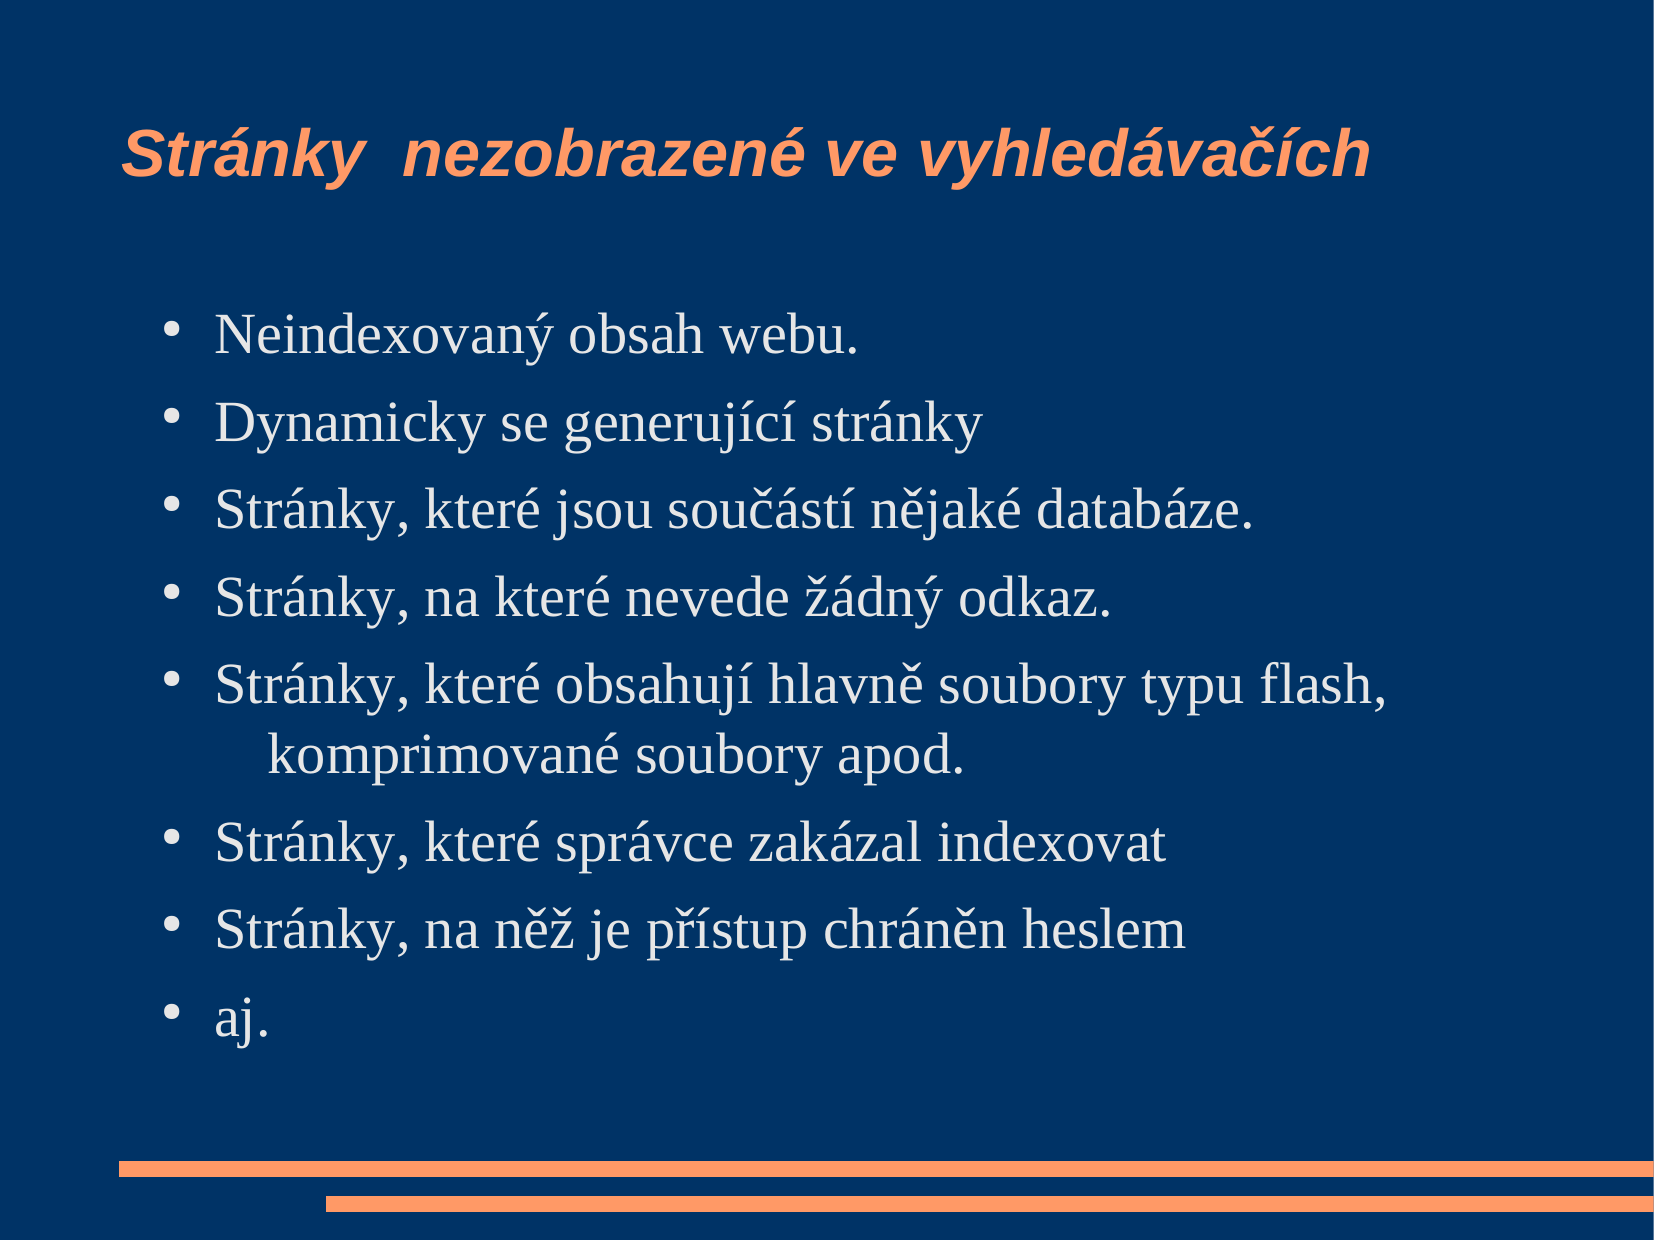

# Stránky nezobrazené ve vyhledávačích
Neindexovaný obsah webu.
Dynamicky se generující stránky
Stránky, které jsou součástí nějaké databáze.
Stránky, na které nevede žádný odkaz.
Stránky, které obsahují hlavně soubory typu flash, komprimované soubory apod.
Stránky, které správce zakázal indexovat
Stránky, na něž je přístup chráněn heslem
aj.